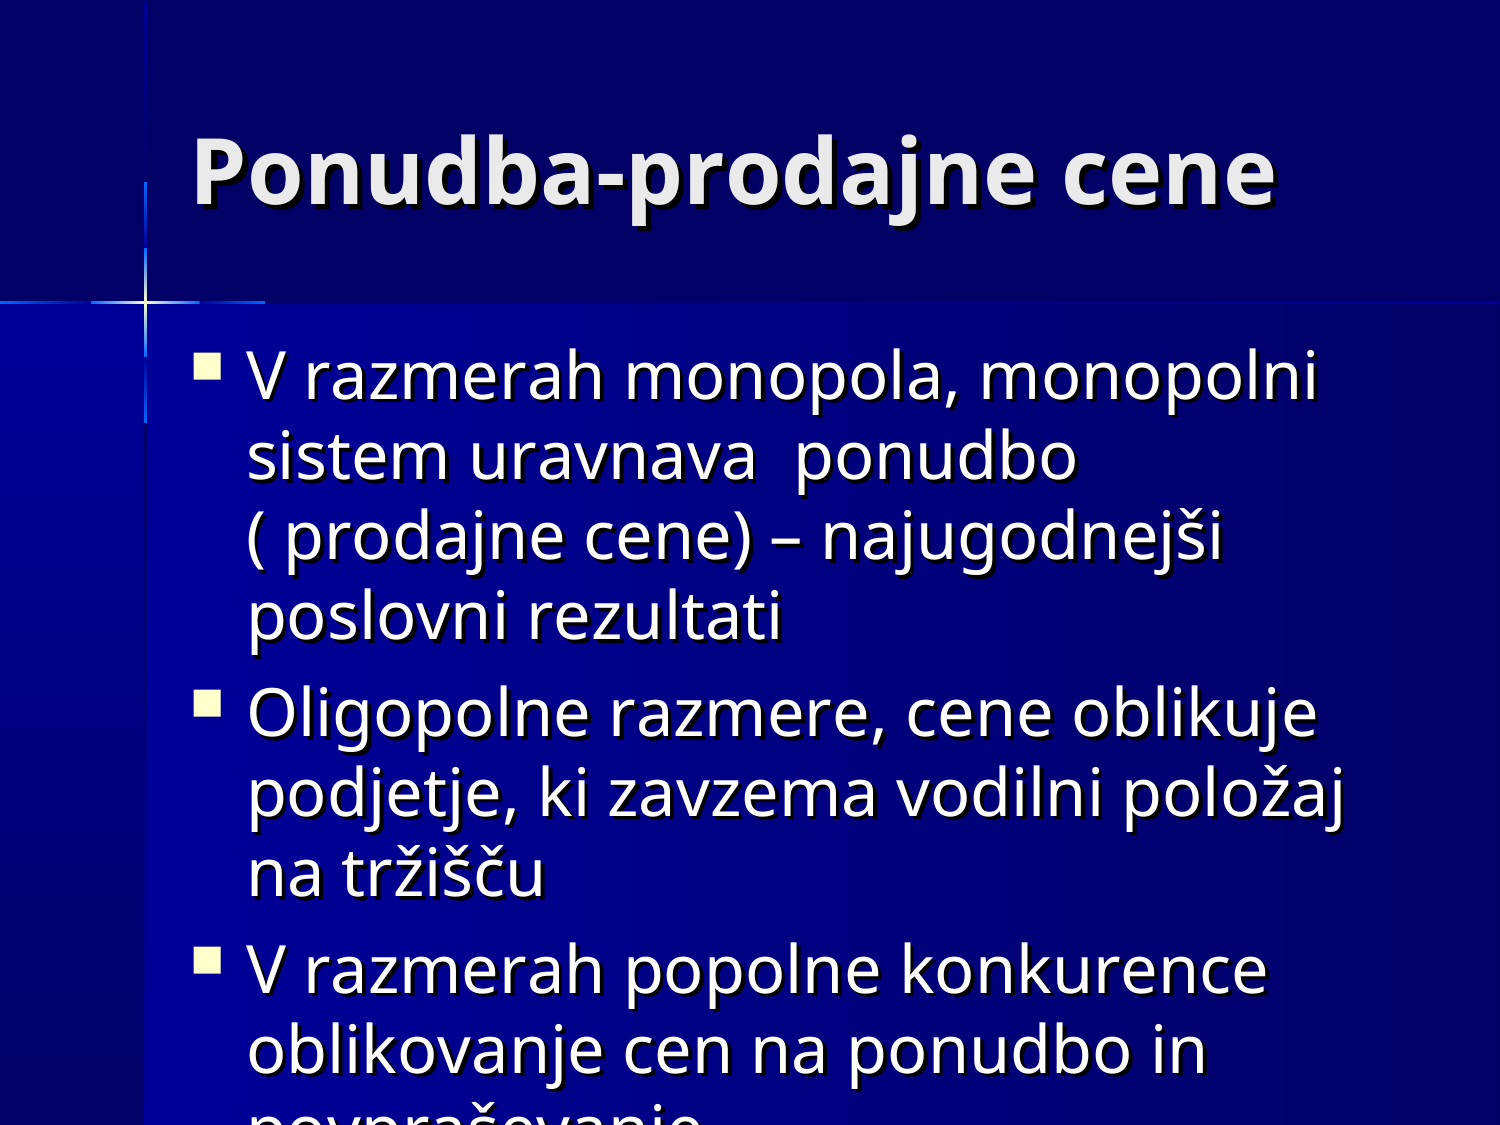

# Ponudba-prodajne cene
V razmerah monopola, monopolni sistem uravnava ponudbo ( prodajne cene) – najugodnejši poslovni rezultati
Oligopolne razmere, cene oblikuje podjetje, ki zavzema vodilni položaj na tržišču
V razmerah popolne konkurence oblikovanje cen na ponudbo in povpraševanje